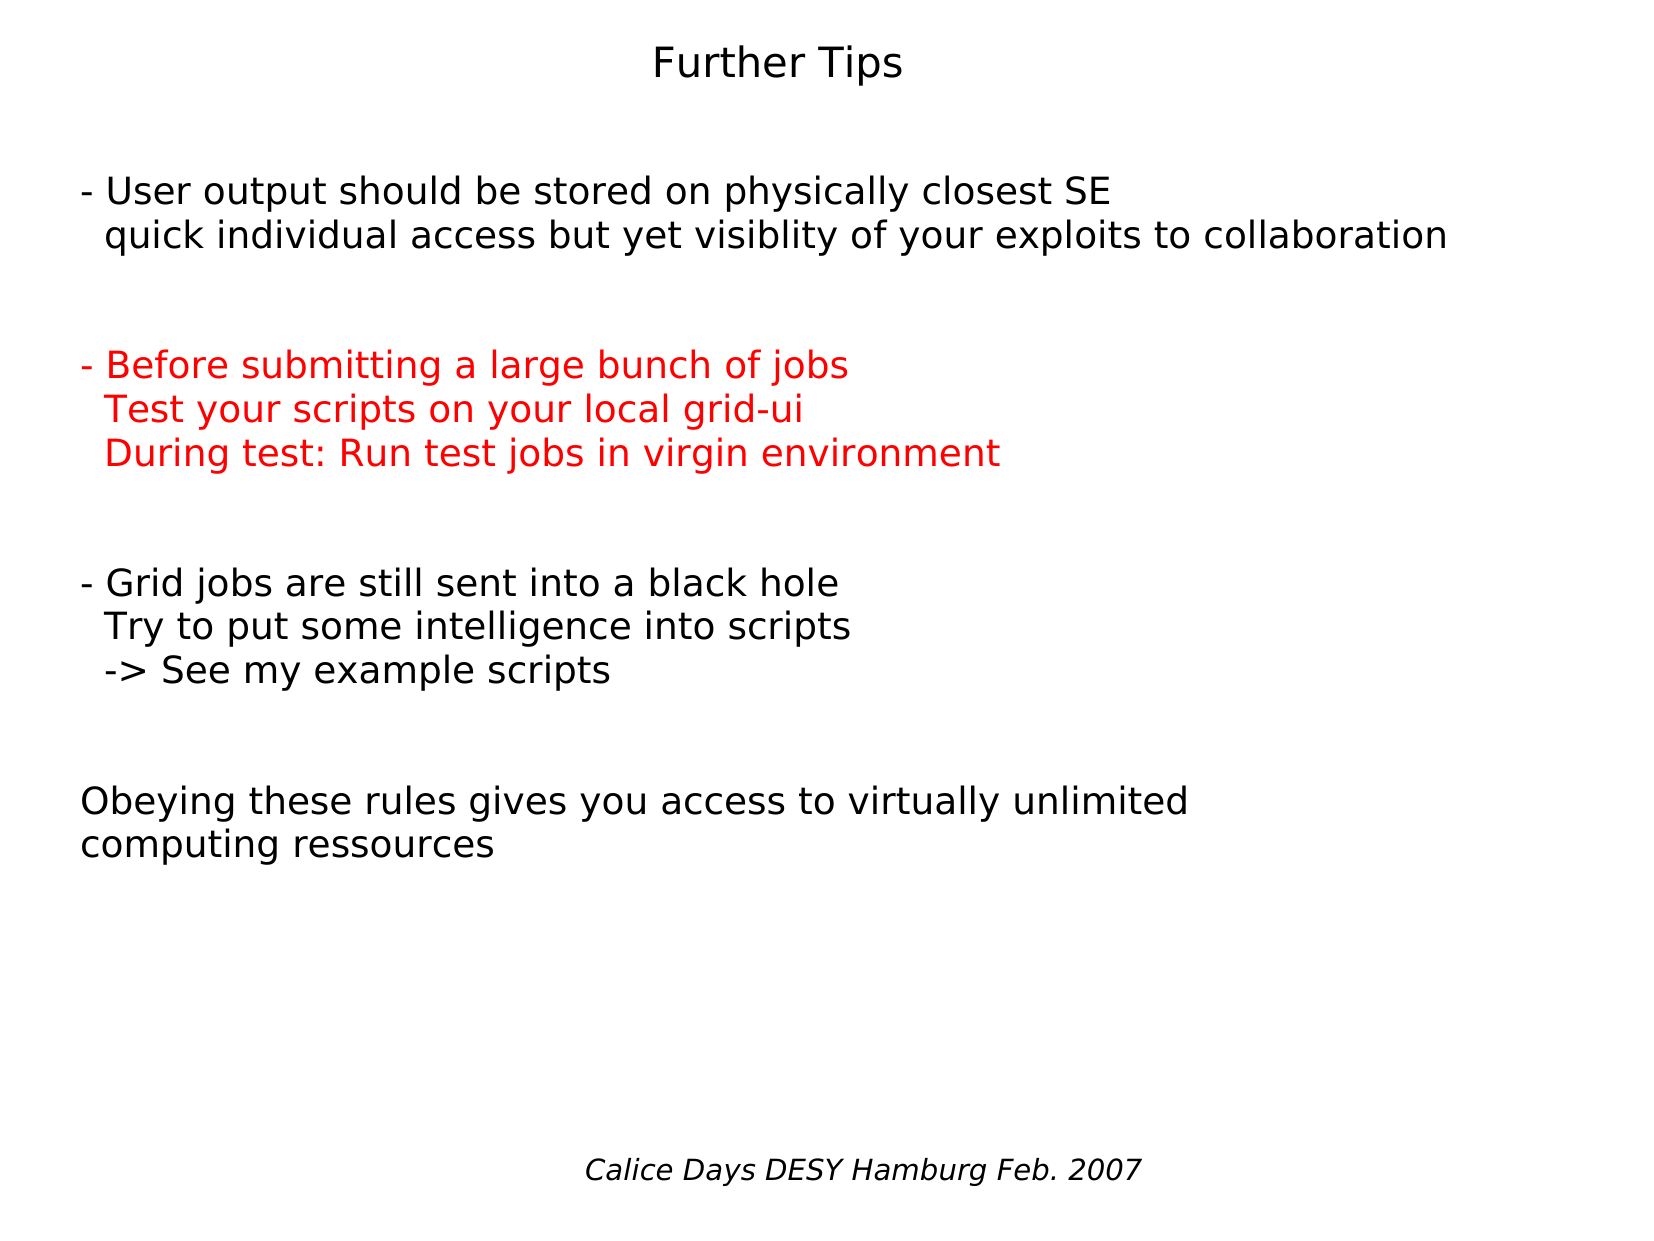

Further Tips
- User output should be stored on physically closest SE
 quick individual access but yet visiblity of your exploits to collaboration
- Before submitting a large bunch of jobs
 Test your scripts on your local grid-ui
 During test: Run test jobs in virgin environment
- Grid jobs are still sent into a black hole
 Try to put some intelligence into scripts
 -> See my example scripts
Obeying these rules gives you access to virtually unlimited
computing ressources